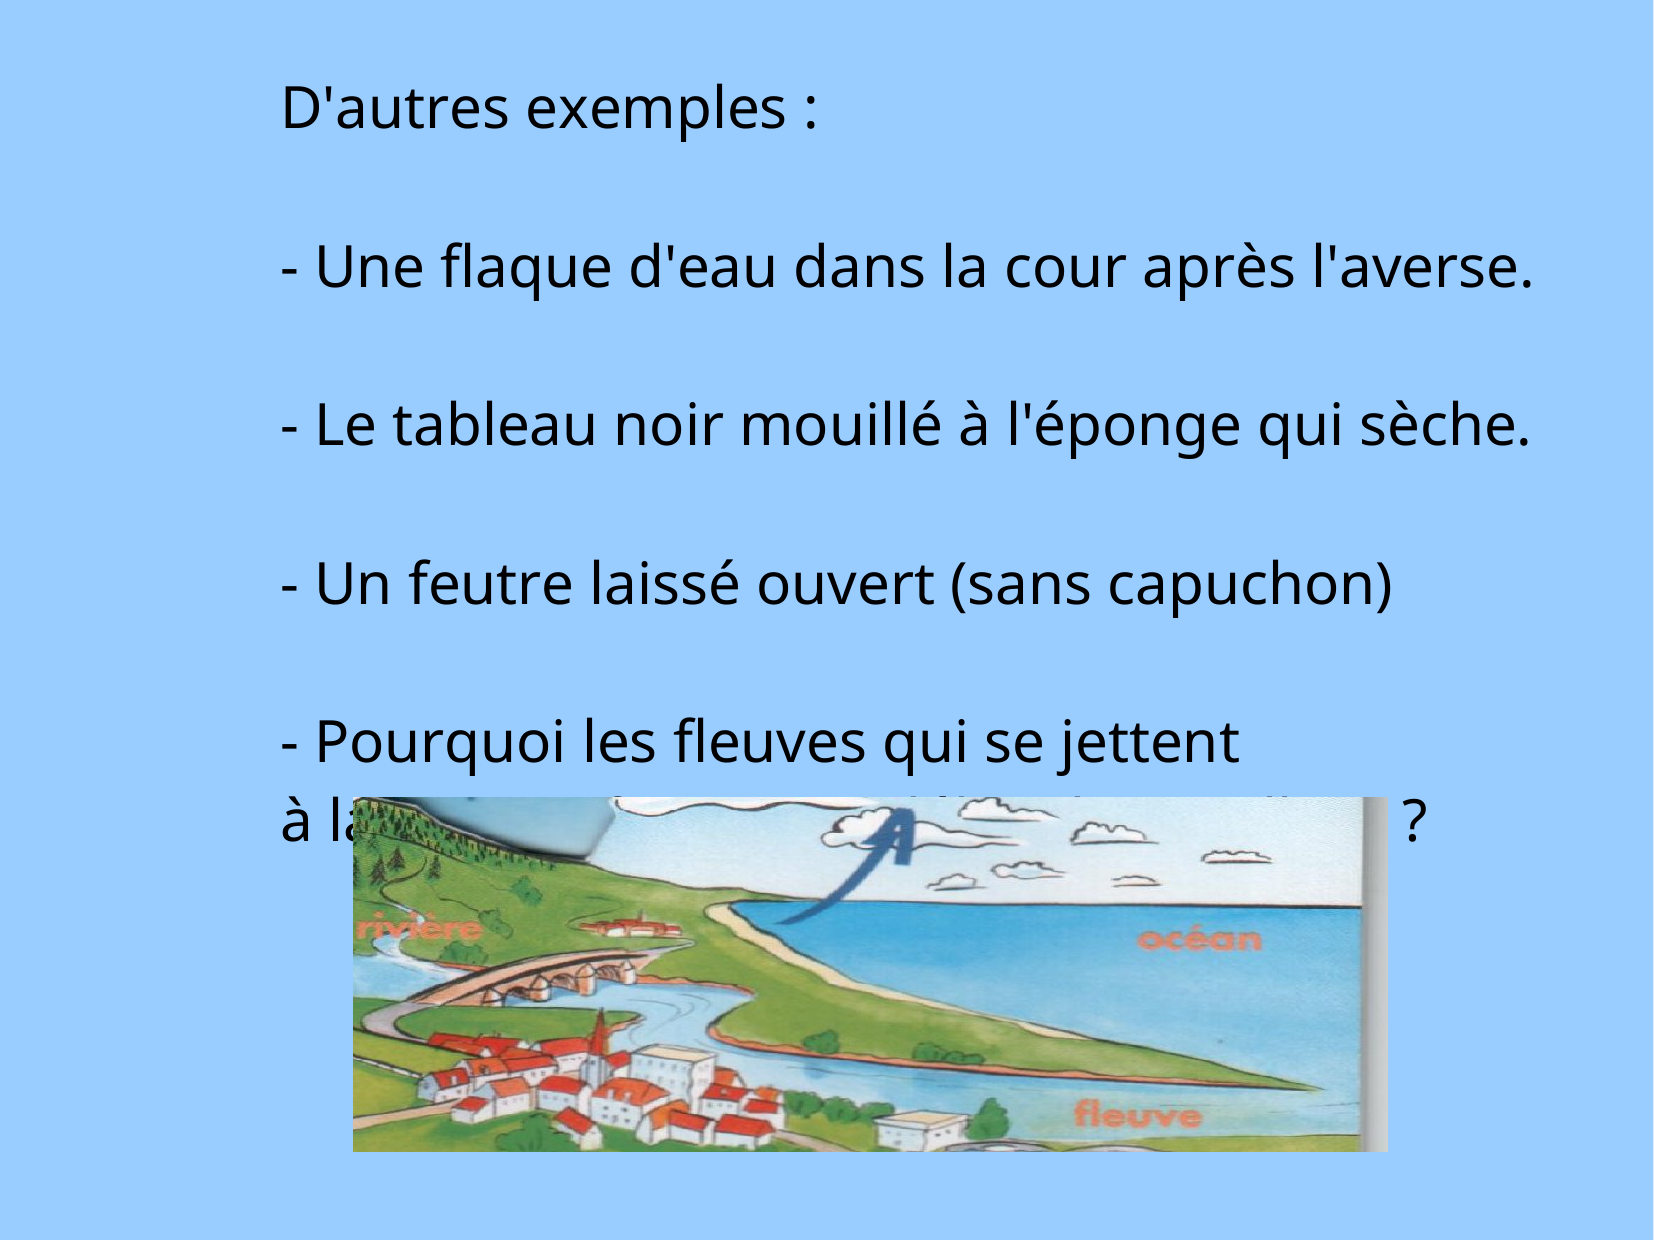

D'autres exemples :
- Une flaque d'eau dans la cour après l'averse.
- Le tableau noir mouillé à l'éponge qui sèche.
- Un feutre laissé ouvert (sans capuchon)
- Pourquoi les fleuves qui se jettent
à la mer ne font pas « déborder » celle-ci ?